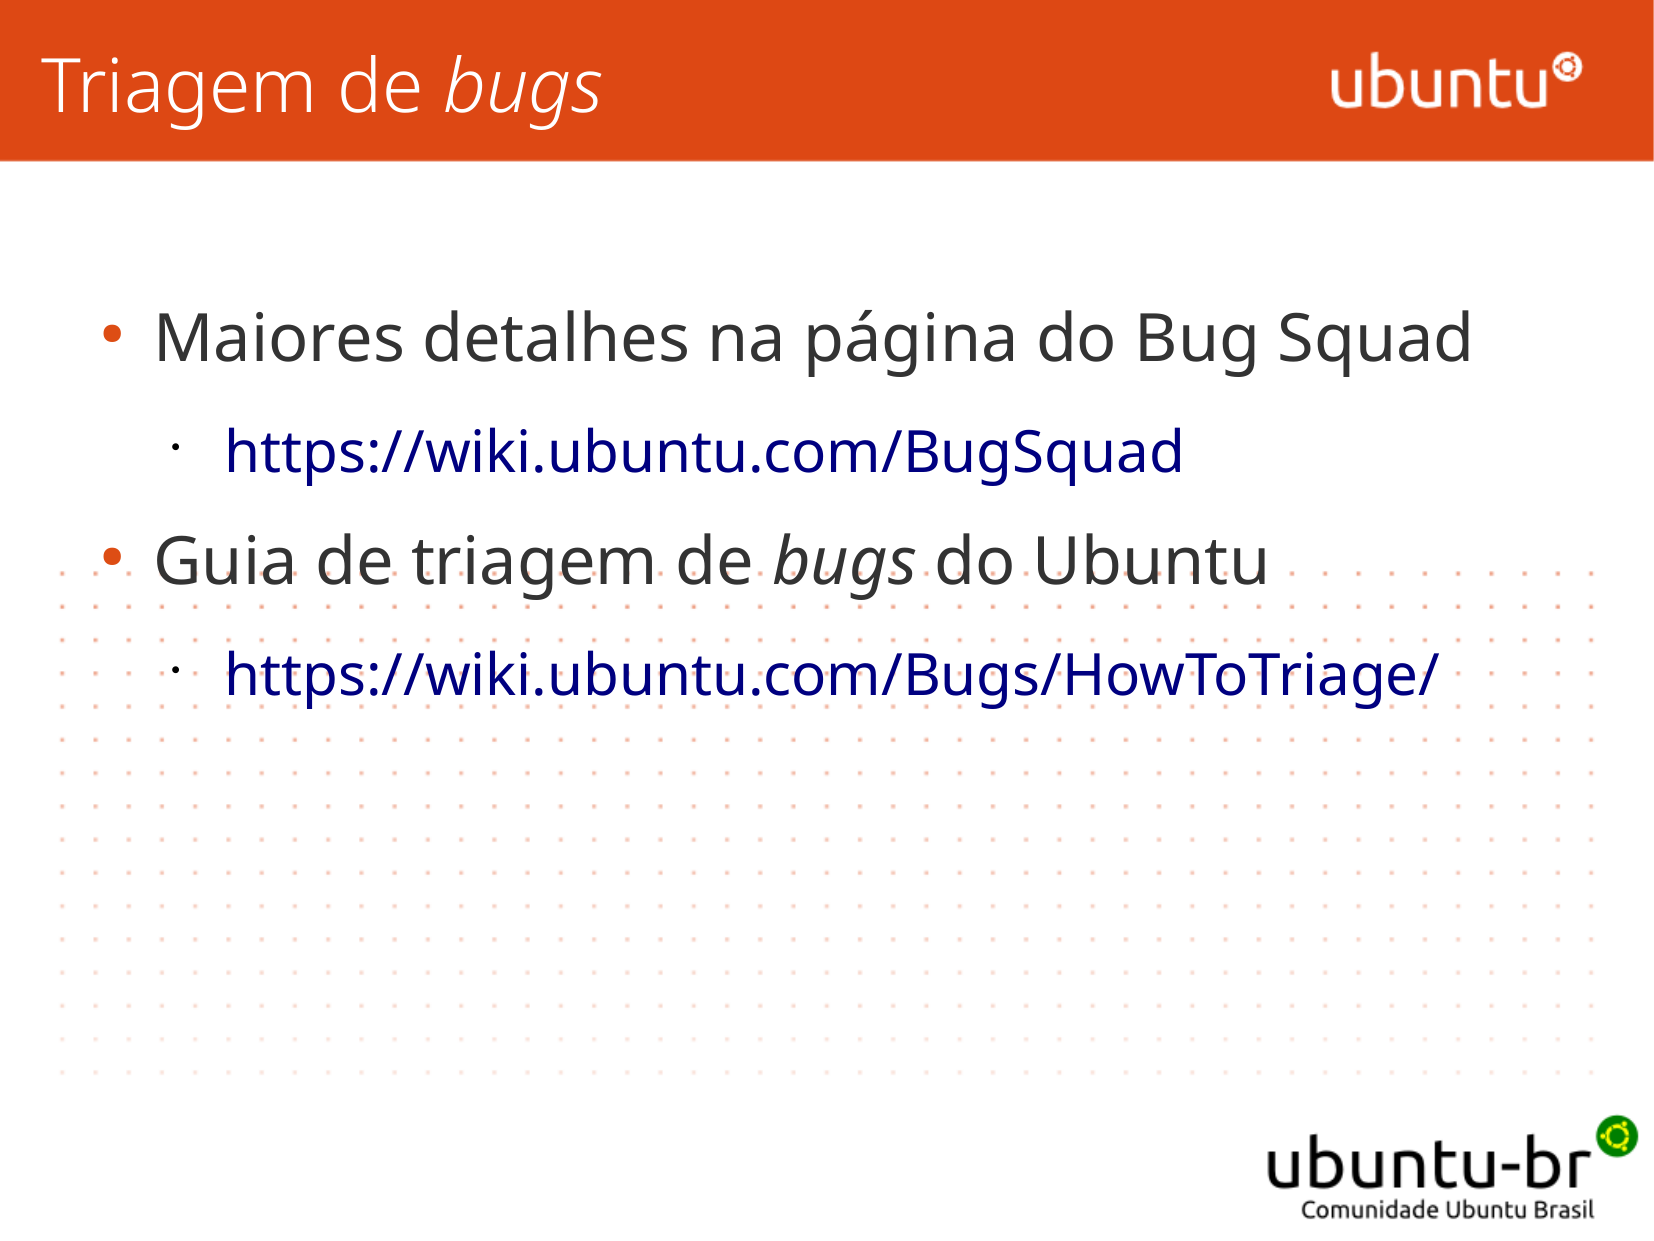

# Triagem de bugs
Maiores detalhes na página do Bug Squad
https://wiki.ubuntu.com/BugSquad
Guia de triagem de bugs do Ubuntu
https://wiki.ubuntu.com/Bugs/HowToTriage/